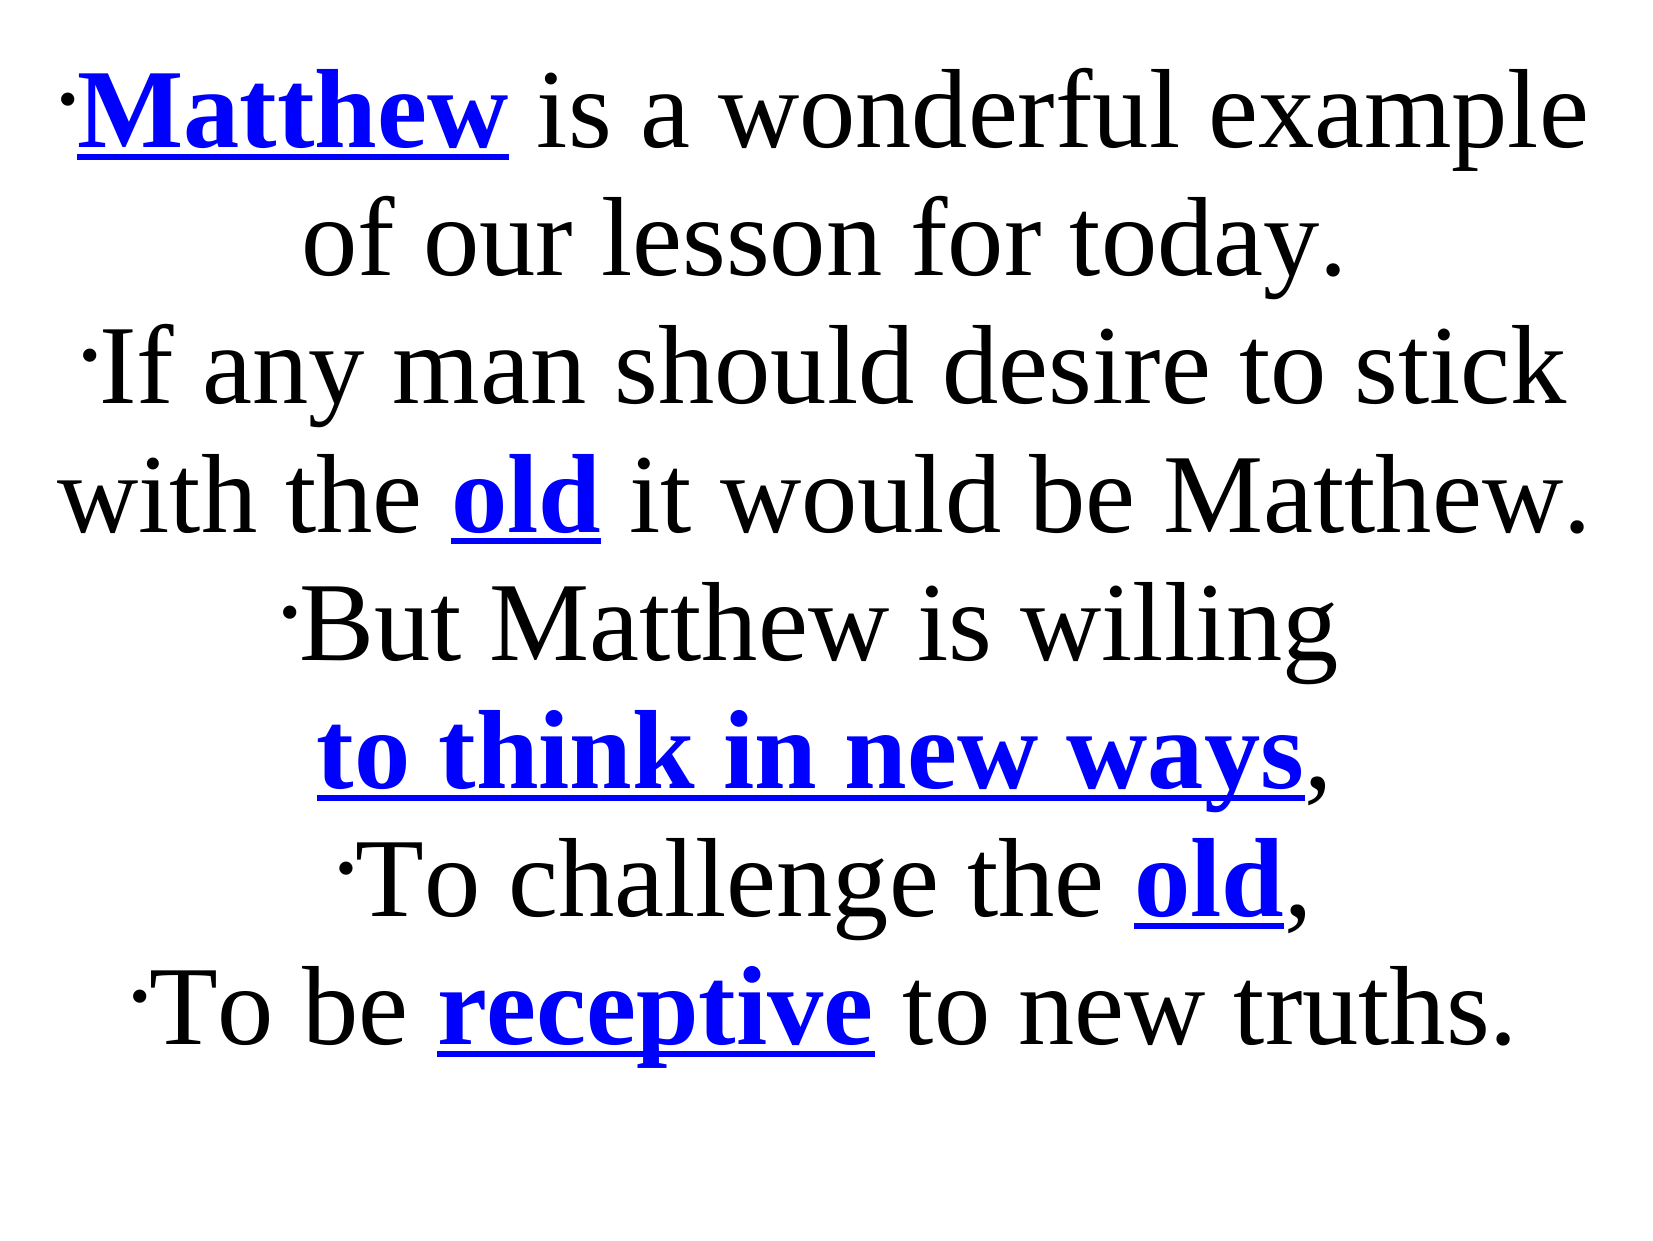

Matthew is a wonderful example of our lesson for today.
If any man should desire to stick with the old it would be Matthew.
But Matthew is willing
to think in new ways,
To challenge the old,
To be receptive to new truths.
8